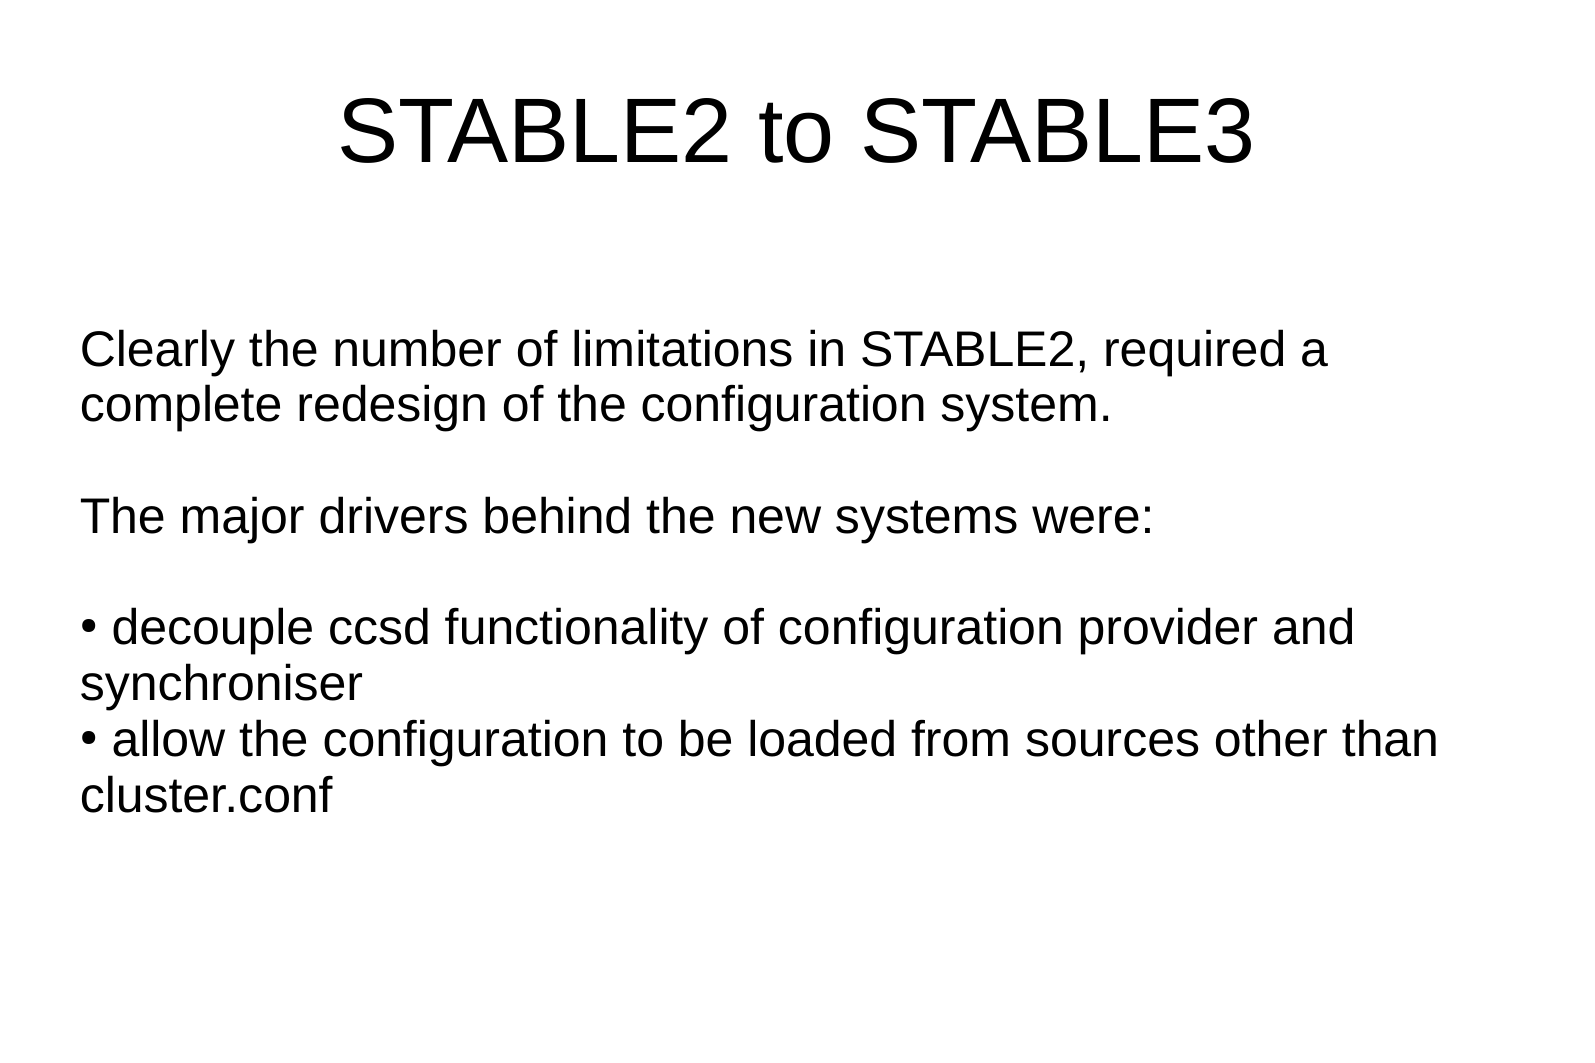

# STABLE2 to STABLE3
Clearly the number of limitations in STABLE2, required a complete redesign of the configuration system.
The major drivers behind the new systems were:
 decouple ccsd functionality of configuration provider and synchroniser
 allow the configuration to be loaded from sources other than cluster.conf